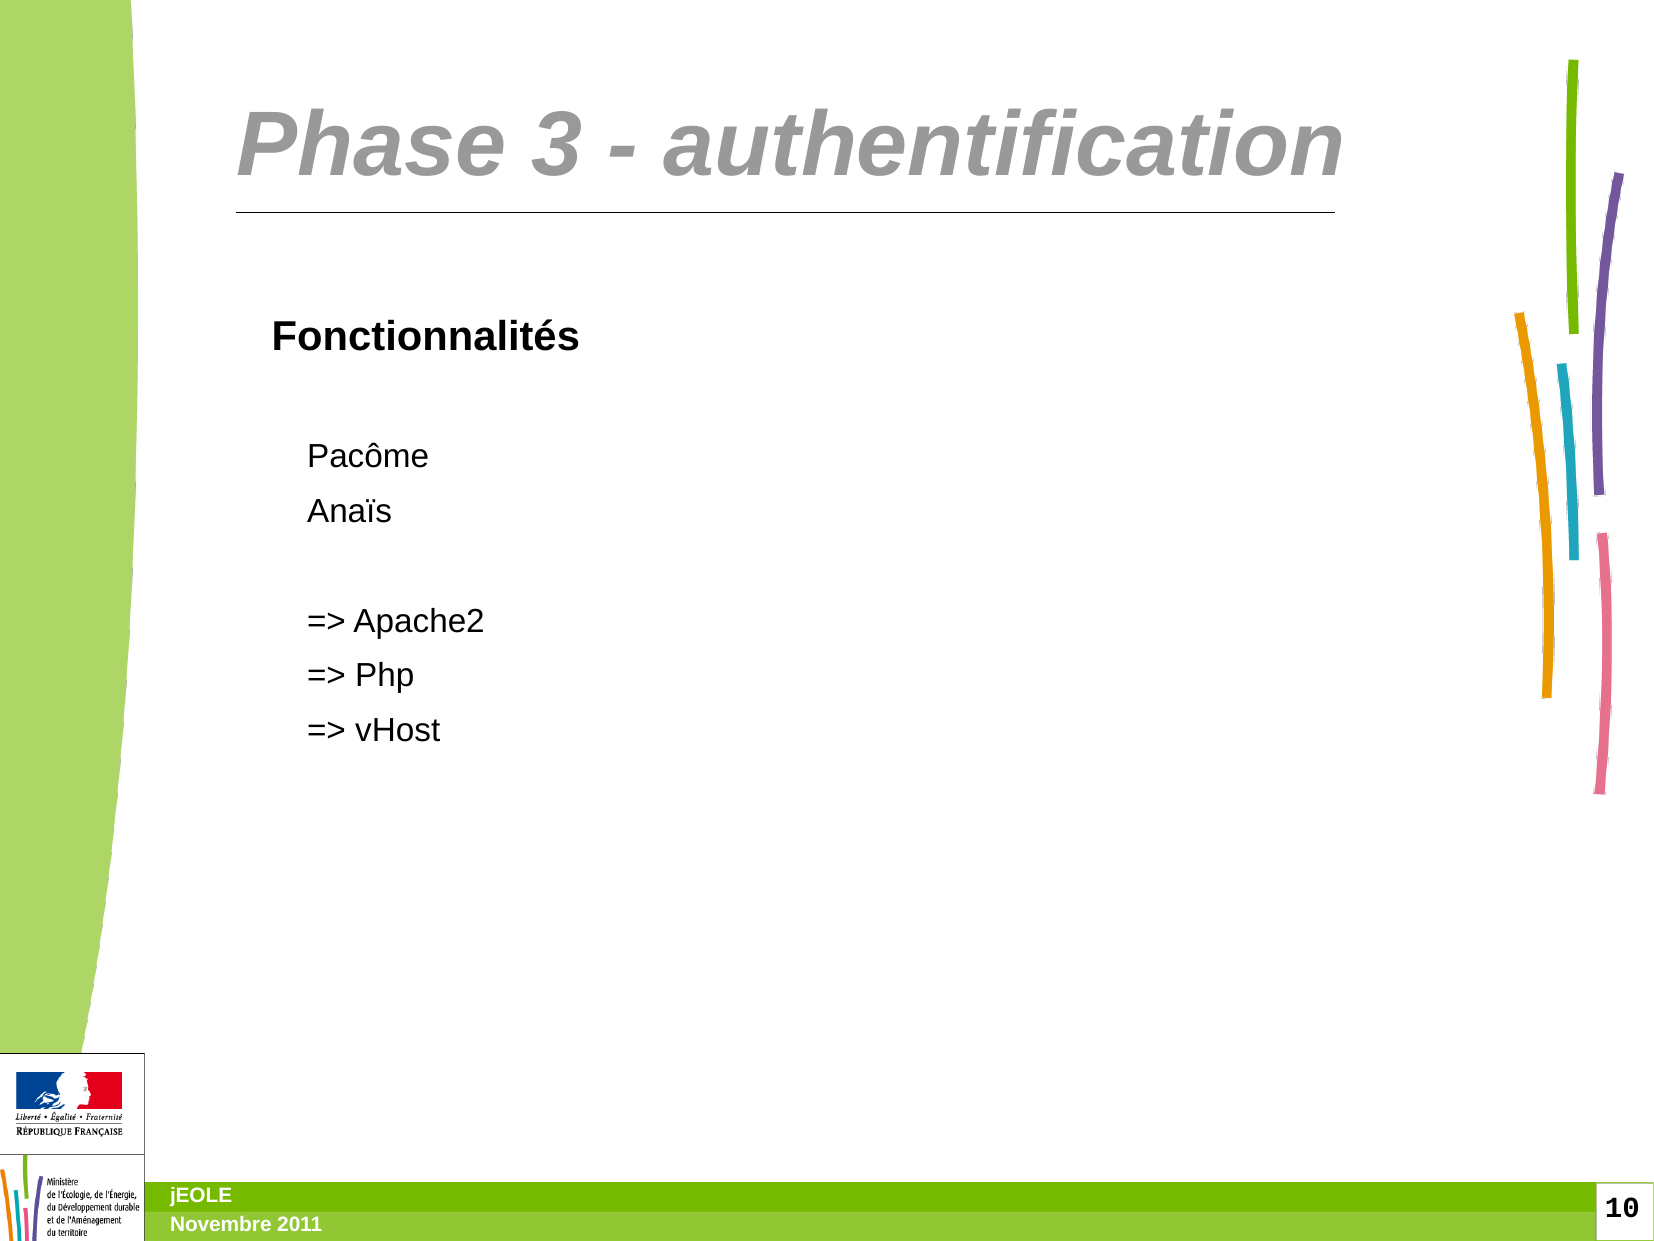

# Phase 3 - authentification
Fonctionnalités
Pacôme
Anaïs
=> Apache2
=> Php
=> vHost
10
Journées EOLE octobre 2010